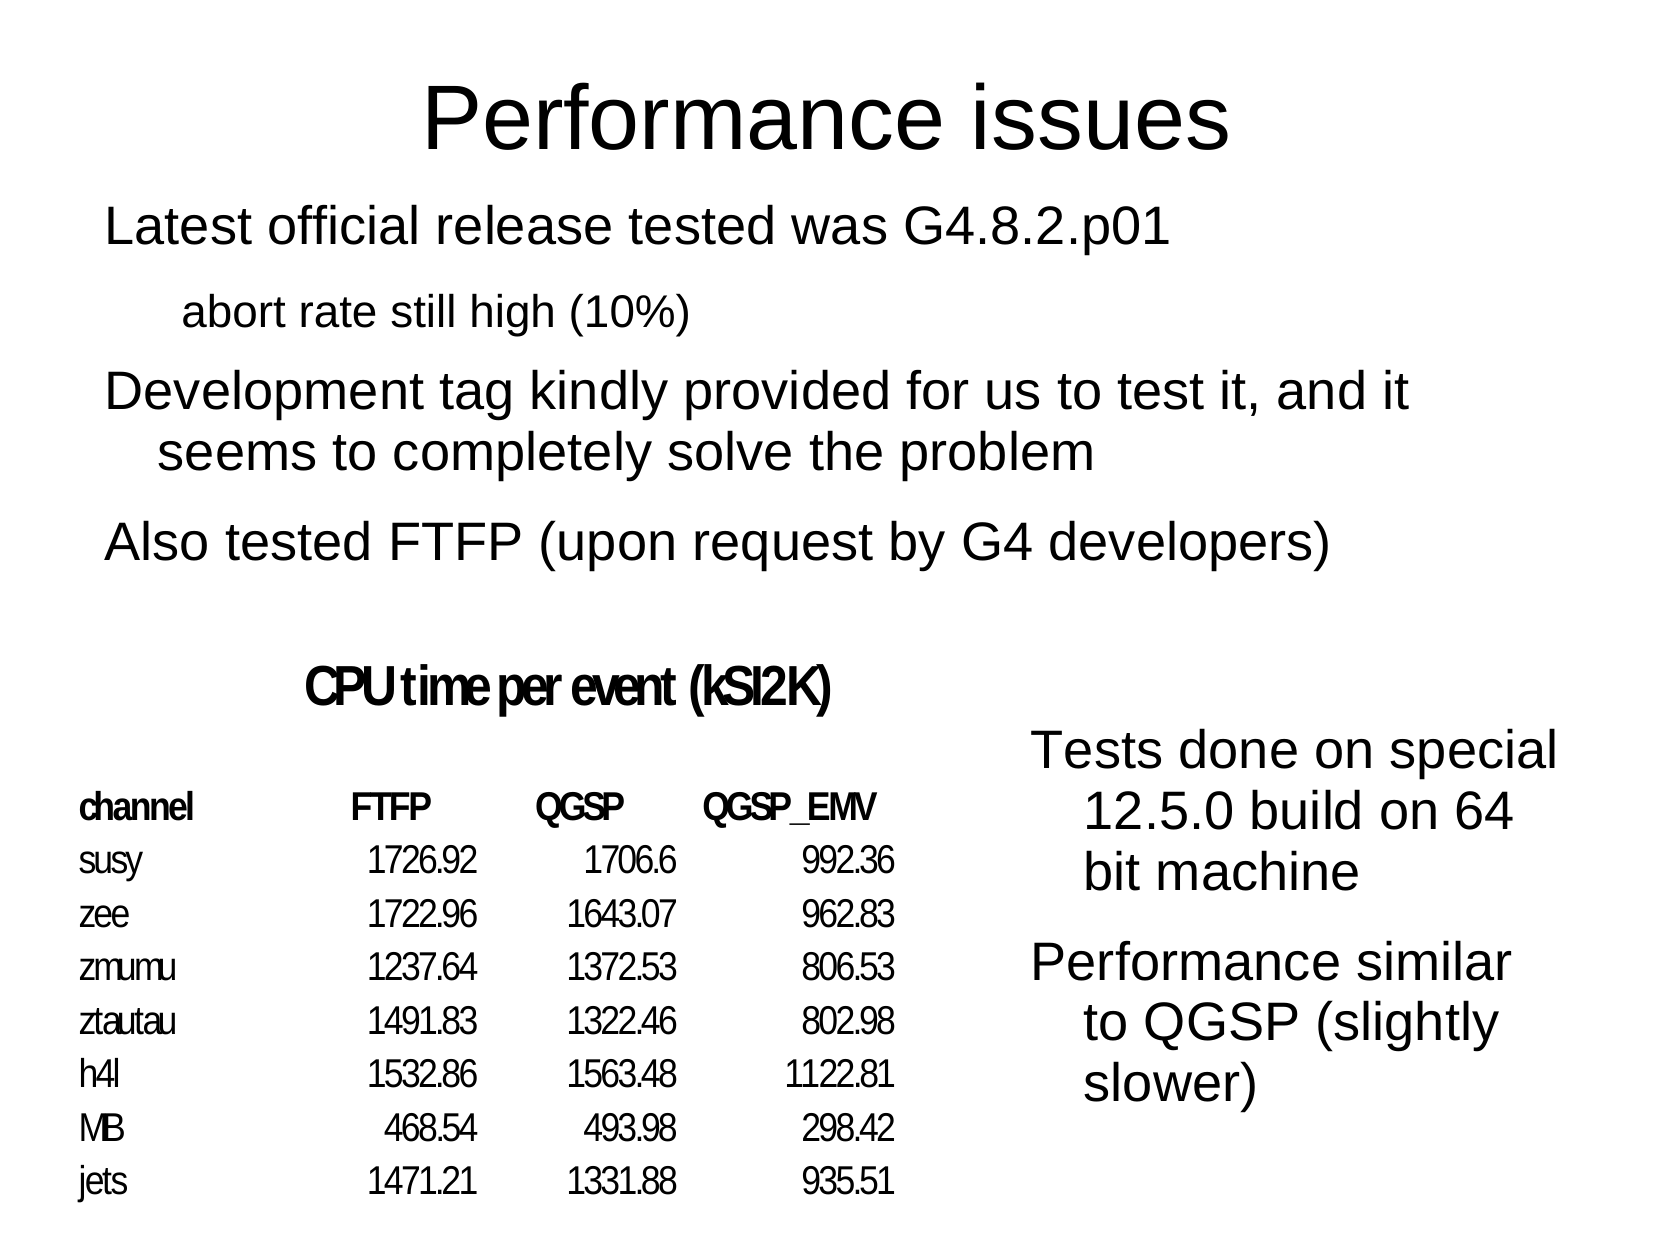

# Performance issues
Latest official release tested was G4.8.2.p01
abort rate still high (10%)
Development tag kindly provided for us to test it, and it seems to completely solve the problem
Also tested FTFP (upon request by G4 developers)
Tests done on special 12.5.0 build on 64 bit machine
Performance similar to QGSP (slightly slower)